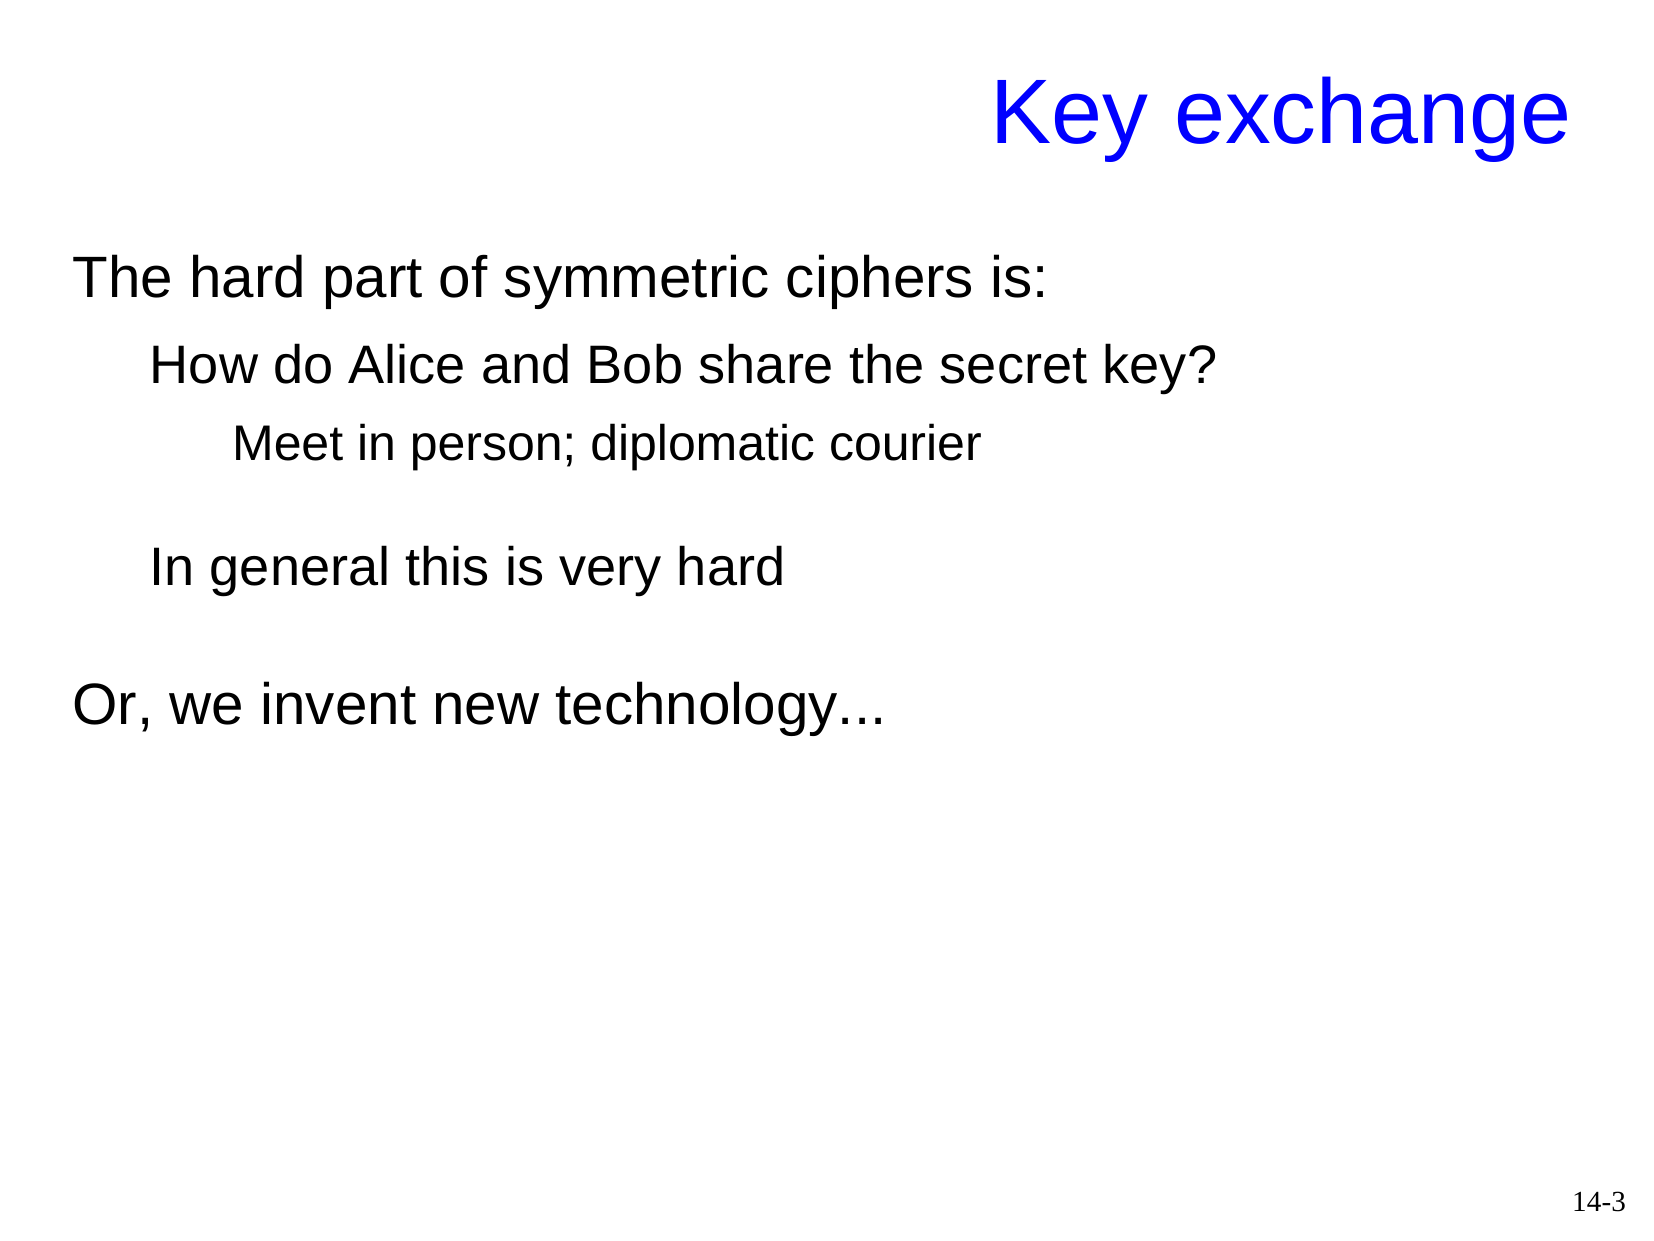

# Key exchange
The hard part of symmetric ciphers is:
How do Alice and Bob share the secret key?
Meet in person; diplomatic courier
In general this is very hard
Or, we invent new technology...